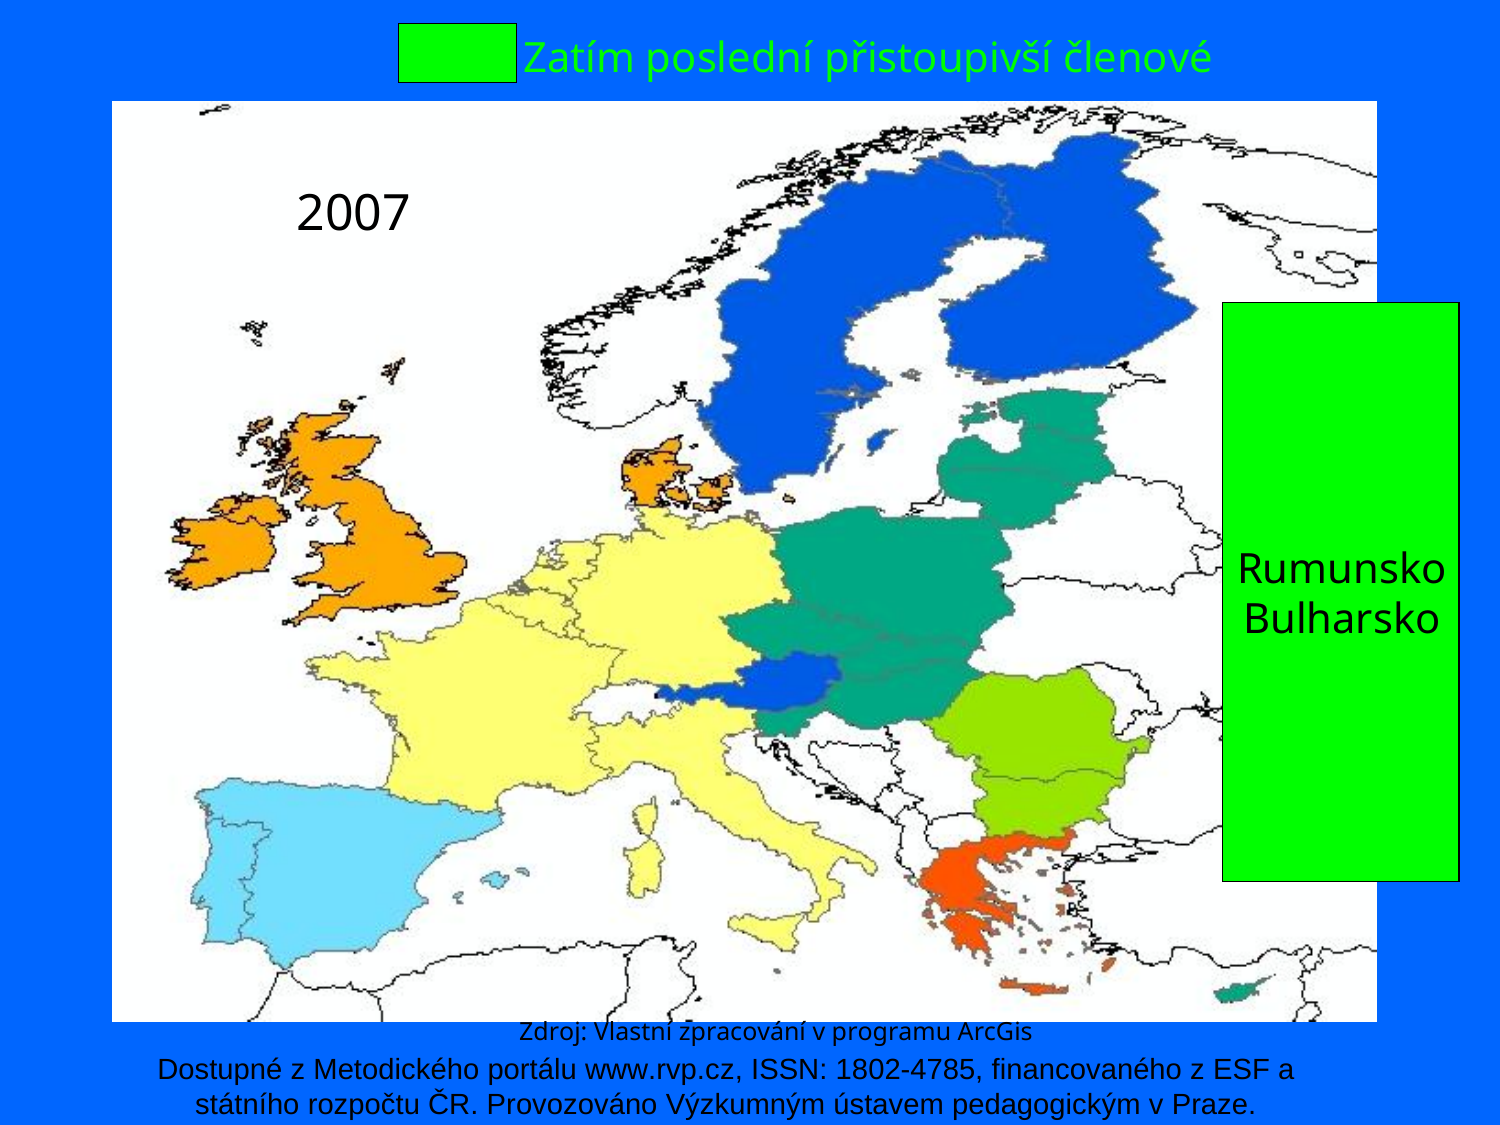

Zatím poslední přistoupivší členové
2007
Rumunsko
Bulharsko
Zdroj: Vlastní zpracování v programu ArcGis
Dostupné z Metodického portálu www.rvp.cz, ISSN: 1802-4785, financovaného z ESF a státního rozpočtu ČR. Provozováno Výzkumným ústavem pedagogickým v Praze.